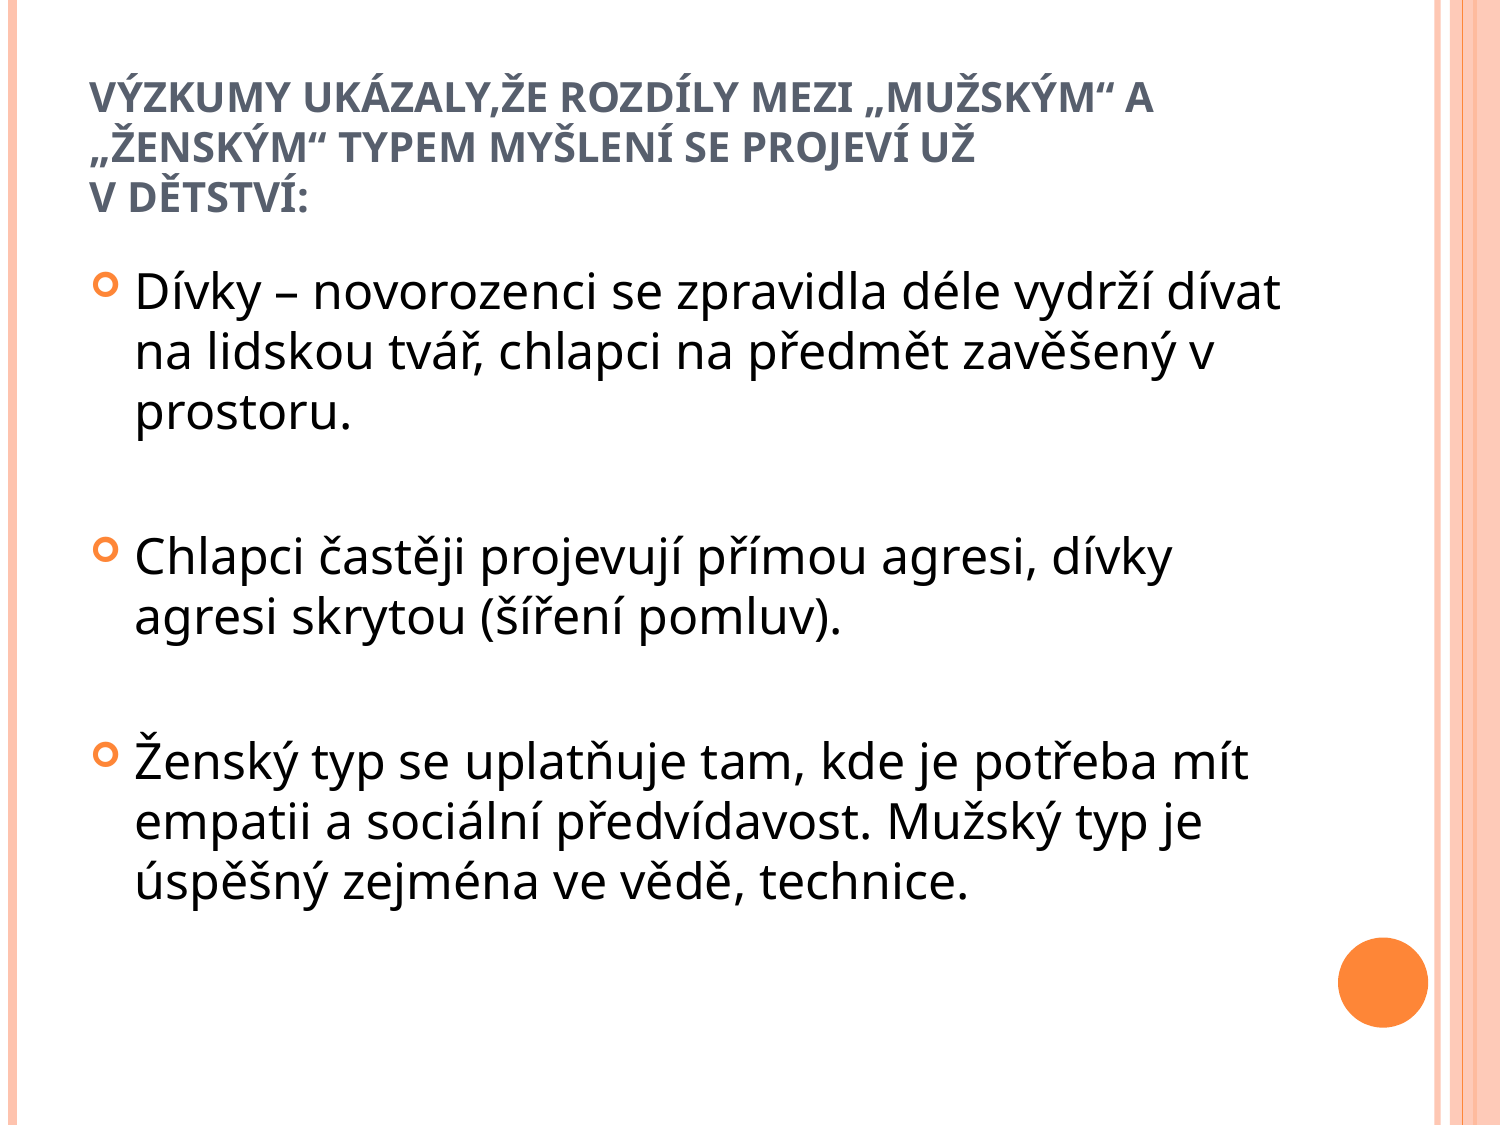

# VÝZKUMY UKÁZALY,ŽE ROZDÍLY MEZI „MUŽSKÝM“ A „ŽENSKÝM“ TYPEM MYŠLENÍ SE PROJEVÍ UŽ V DĚTSTVÍ:
Dívky – novorozenci se zpravidla déle vydrží dívat na lidskou tvář, chlapci na předmět zavěšený v prostoru.
Chlapci častěji projevují přímou agresi, dívky agresi skrytou (šíření pomluv).
Ženský typ se uplatňuje tam, kde je potřeba mít empatii a sociální předvídavost. Mužský typ je úspěšný zejména ve vědě, technice.